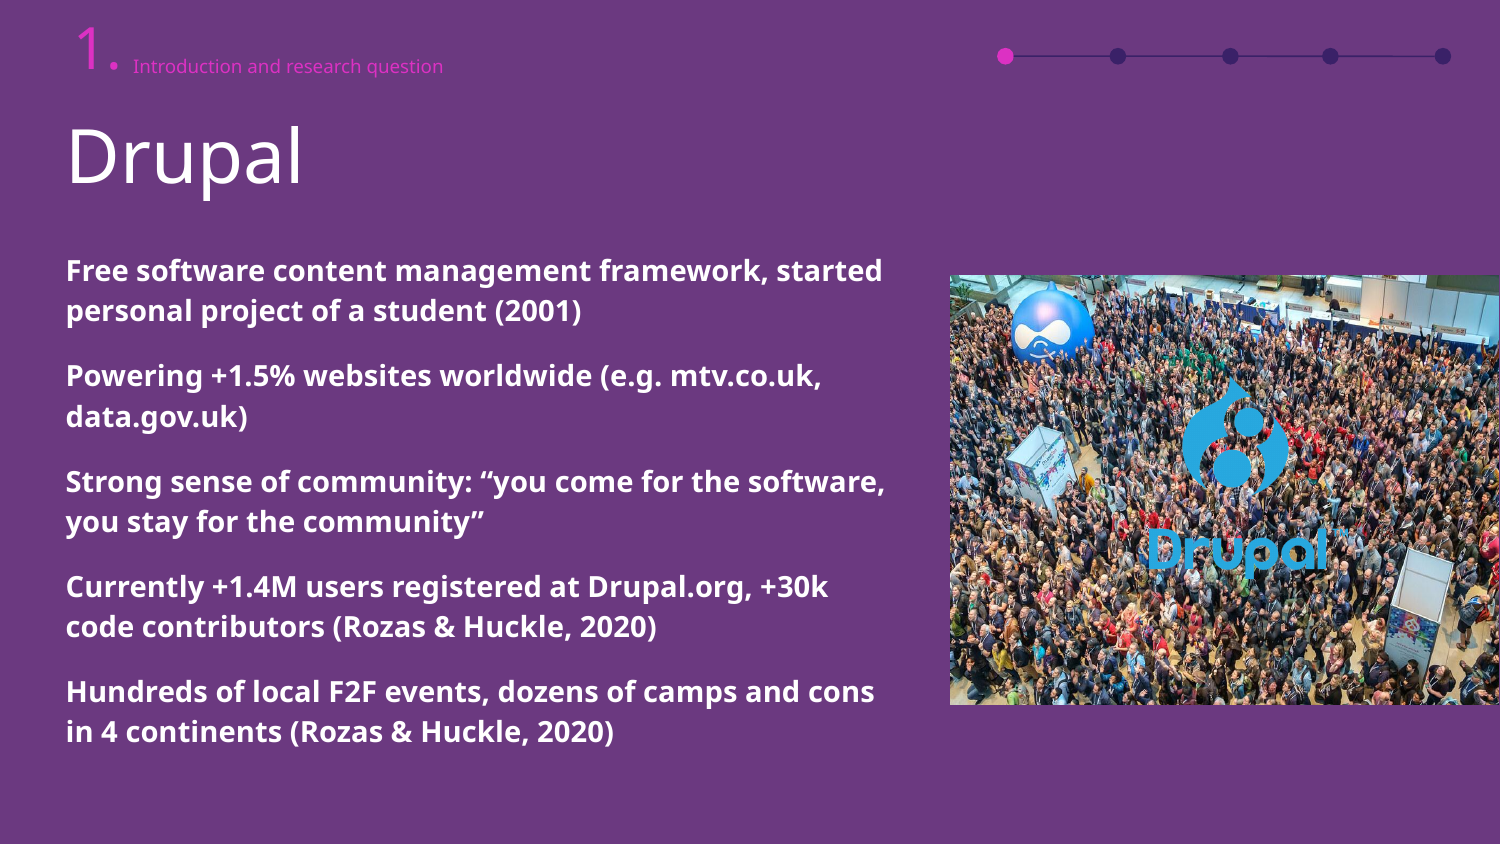

1.
Introduction and research question
Drupal
# Free software content management framework, started personal project of a student (2001)
Powering +1.5% websites worldwide (e.g. mtv.co.uk, data.gov.uk)
Strong sense of community: “you come for the software, you stay for the community”
Currently +1.4M users registered at Drupal.org, +30k code contributors (Rozas & Huckle, 2020)
Hundreds of local F2F events, dozens of camps and cons in 4 continents (Rozas & Huckle, 2020)